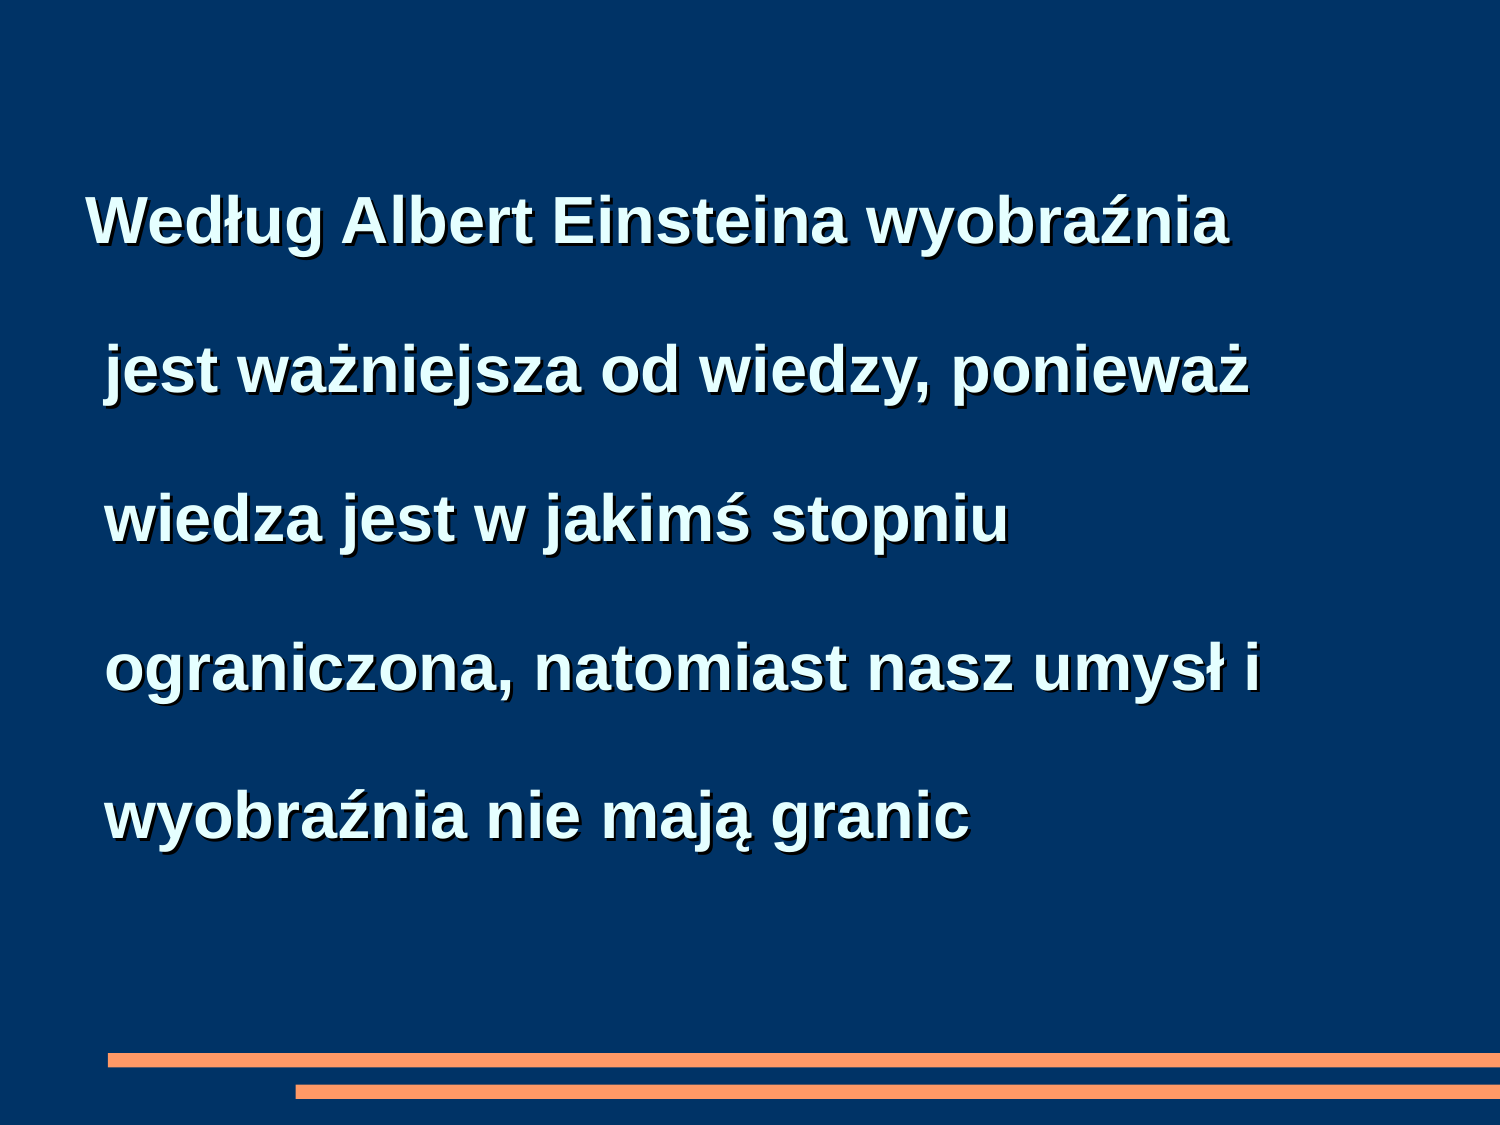

Według Albert Einsteina wyobraźnia
 jest ważniejsza od wiedzy, ponieważ
 wiedza jest w jakimś stopniu
 ograniczona, natomiast nasz umysł i
 wyobraźnia nie mają granic